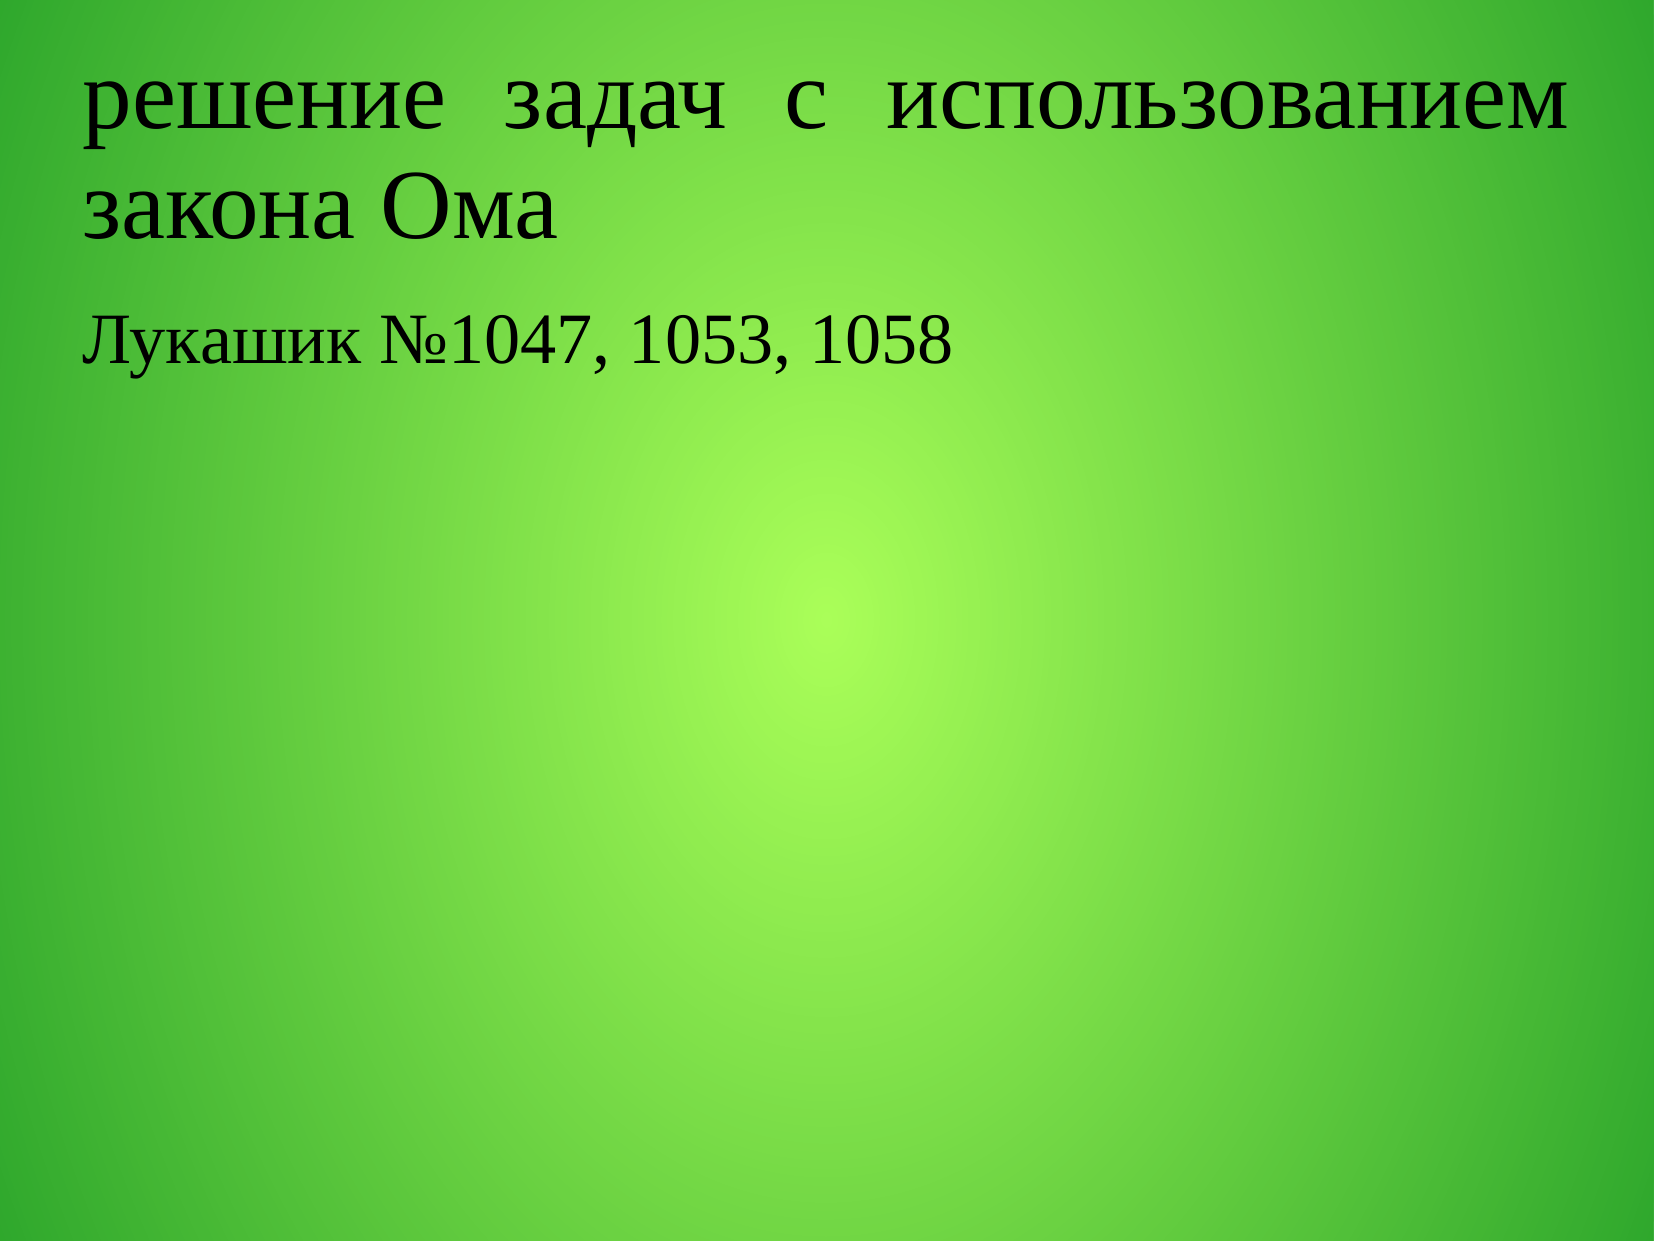

# решение задач с использованием закона Ома
Лукашик №1047, 1053, 1058